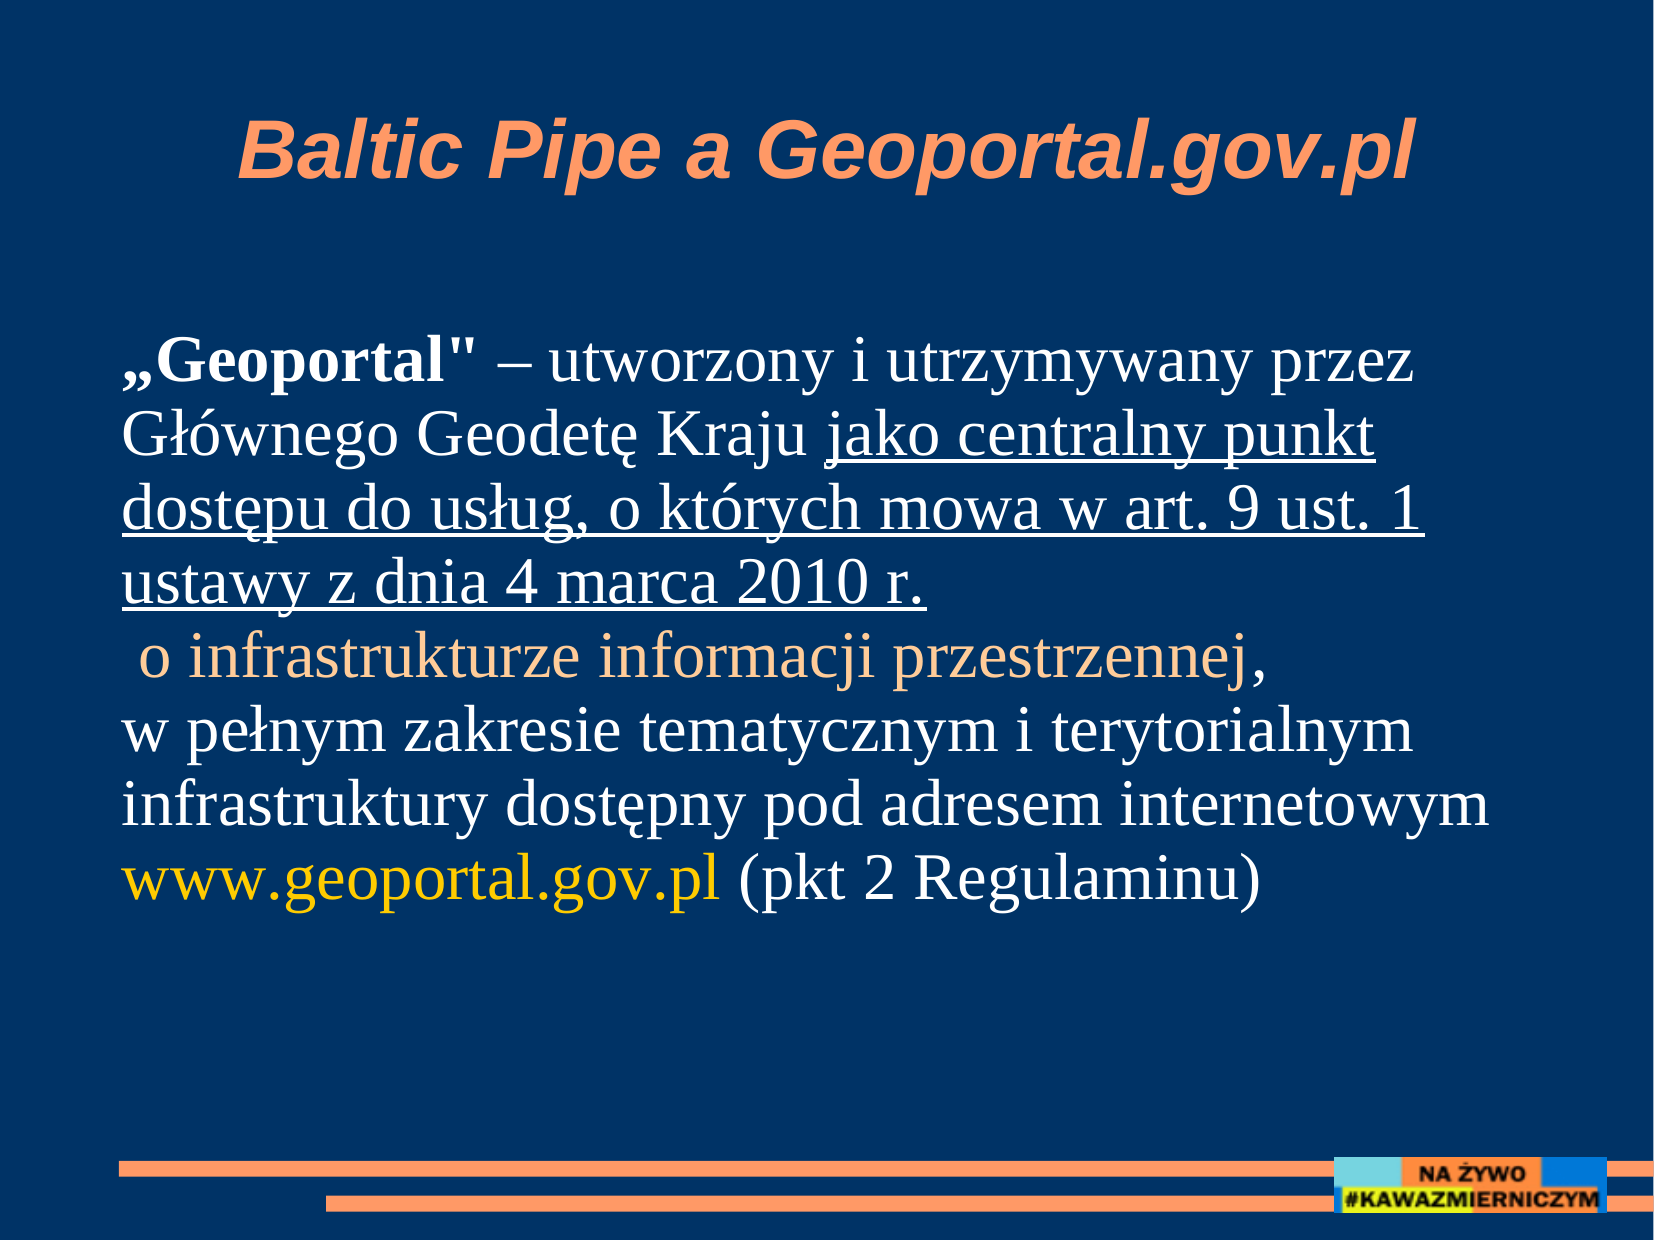

# Baltic Pipe a Geoportal.gov.pl
„Geoportal" – utworzony i utrzymywany przez Głównego Geodetę Kraju jako centralny punkt dostępu do usług, o których mowa w art. 9 ust. 1 ustawy z dnia 4 marca 2010 r.
 o infrastrukturze informacji przestrzennej,
w pełnym zakresie tematycznym i terytorialnym infrastruktury dostępny pod adresem internetowym www.geoportal.gov.pl (pkt 2 Regulaminu)